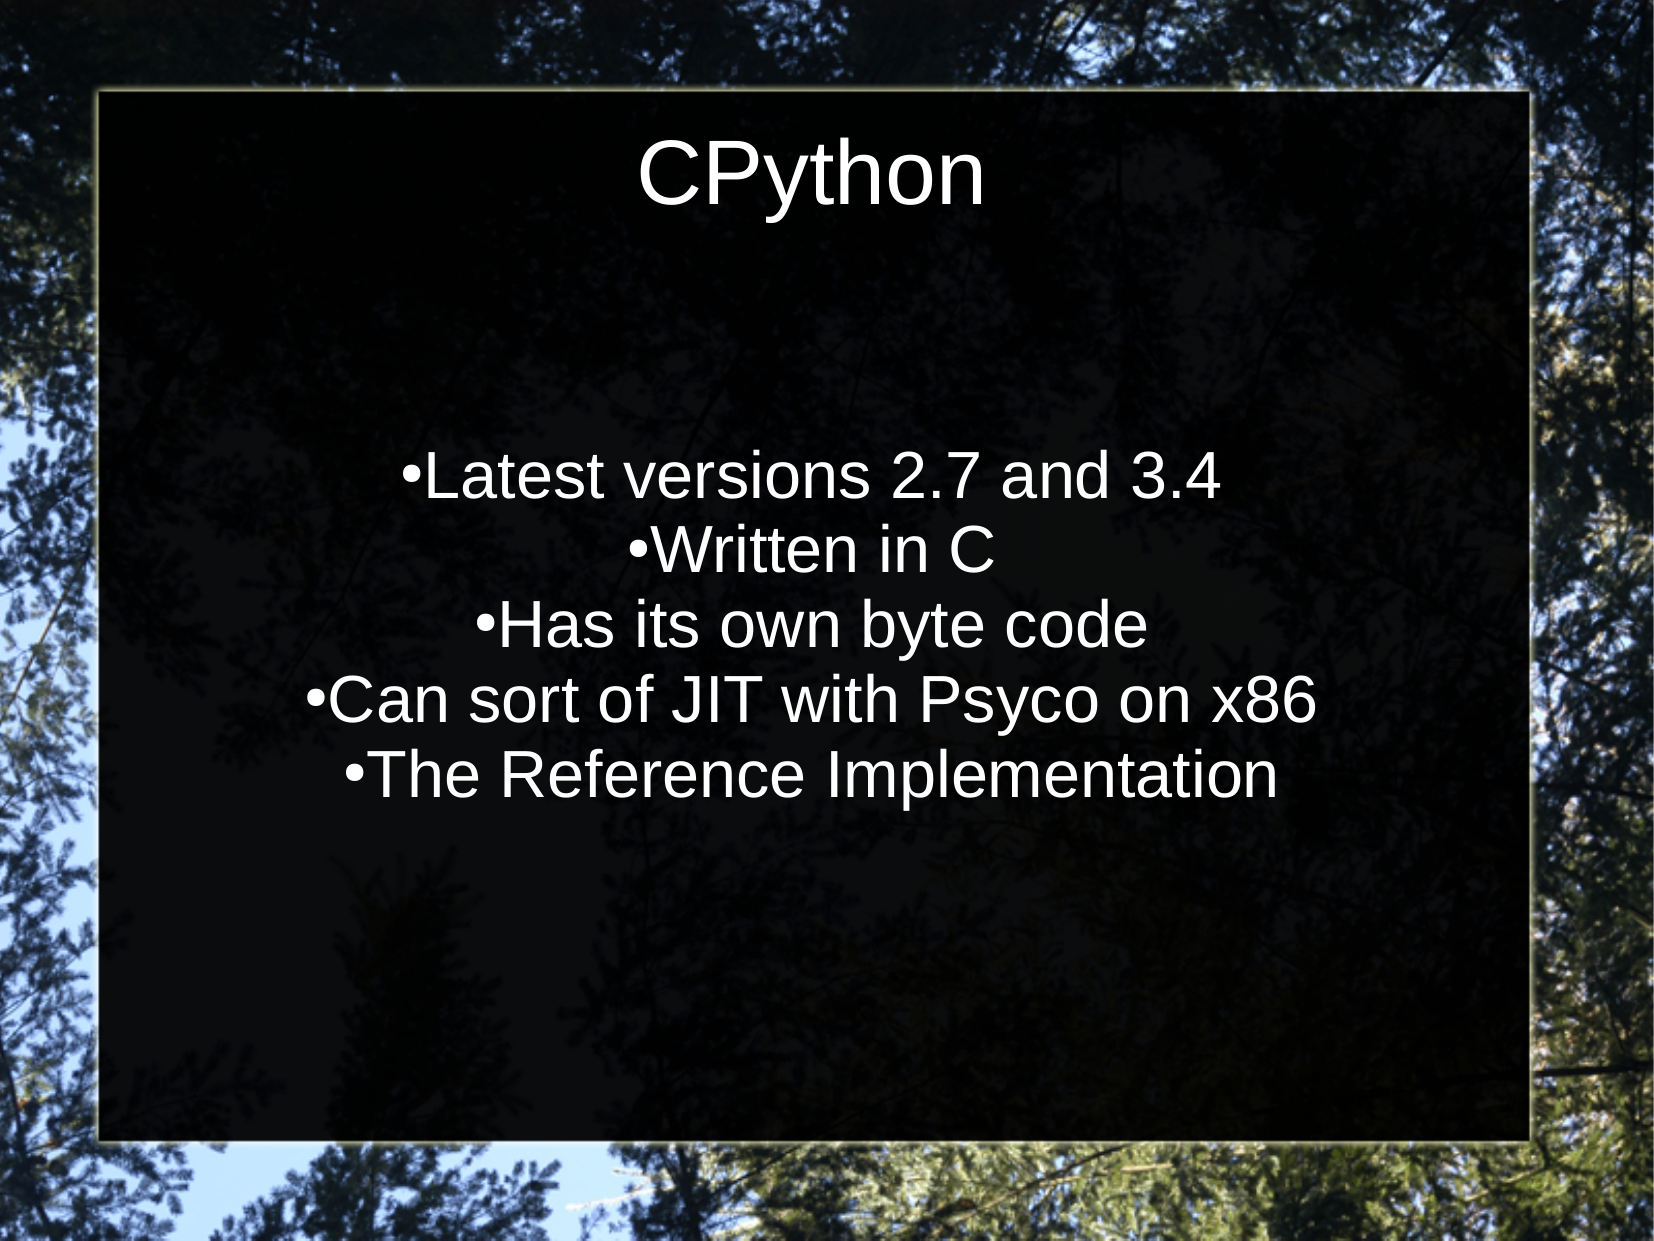

# CPython
Latest versions 2.7 and 3.4
Written in C
Has its own byte code
Can sort of JIT with Psyco on x86
The Reference Implementation